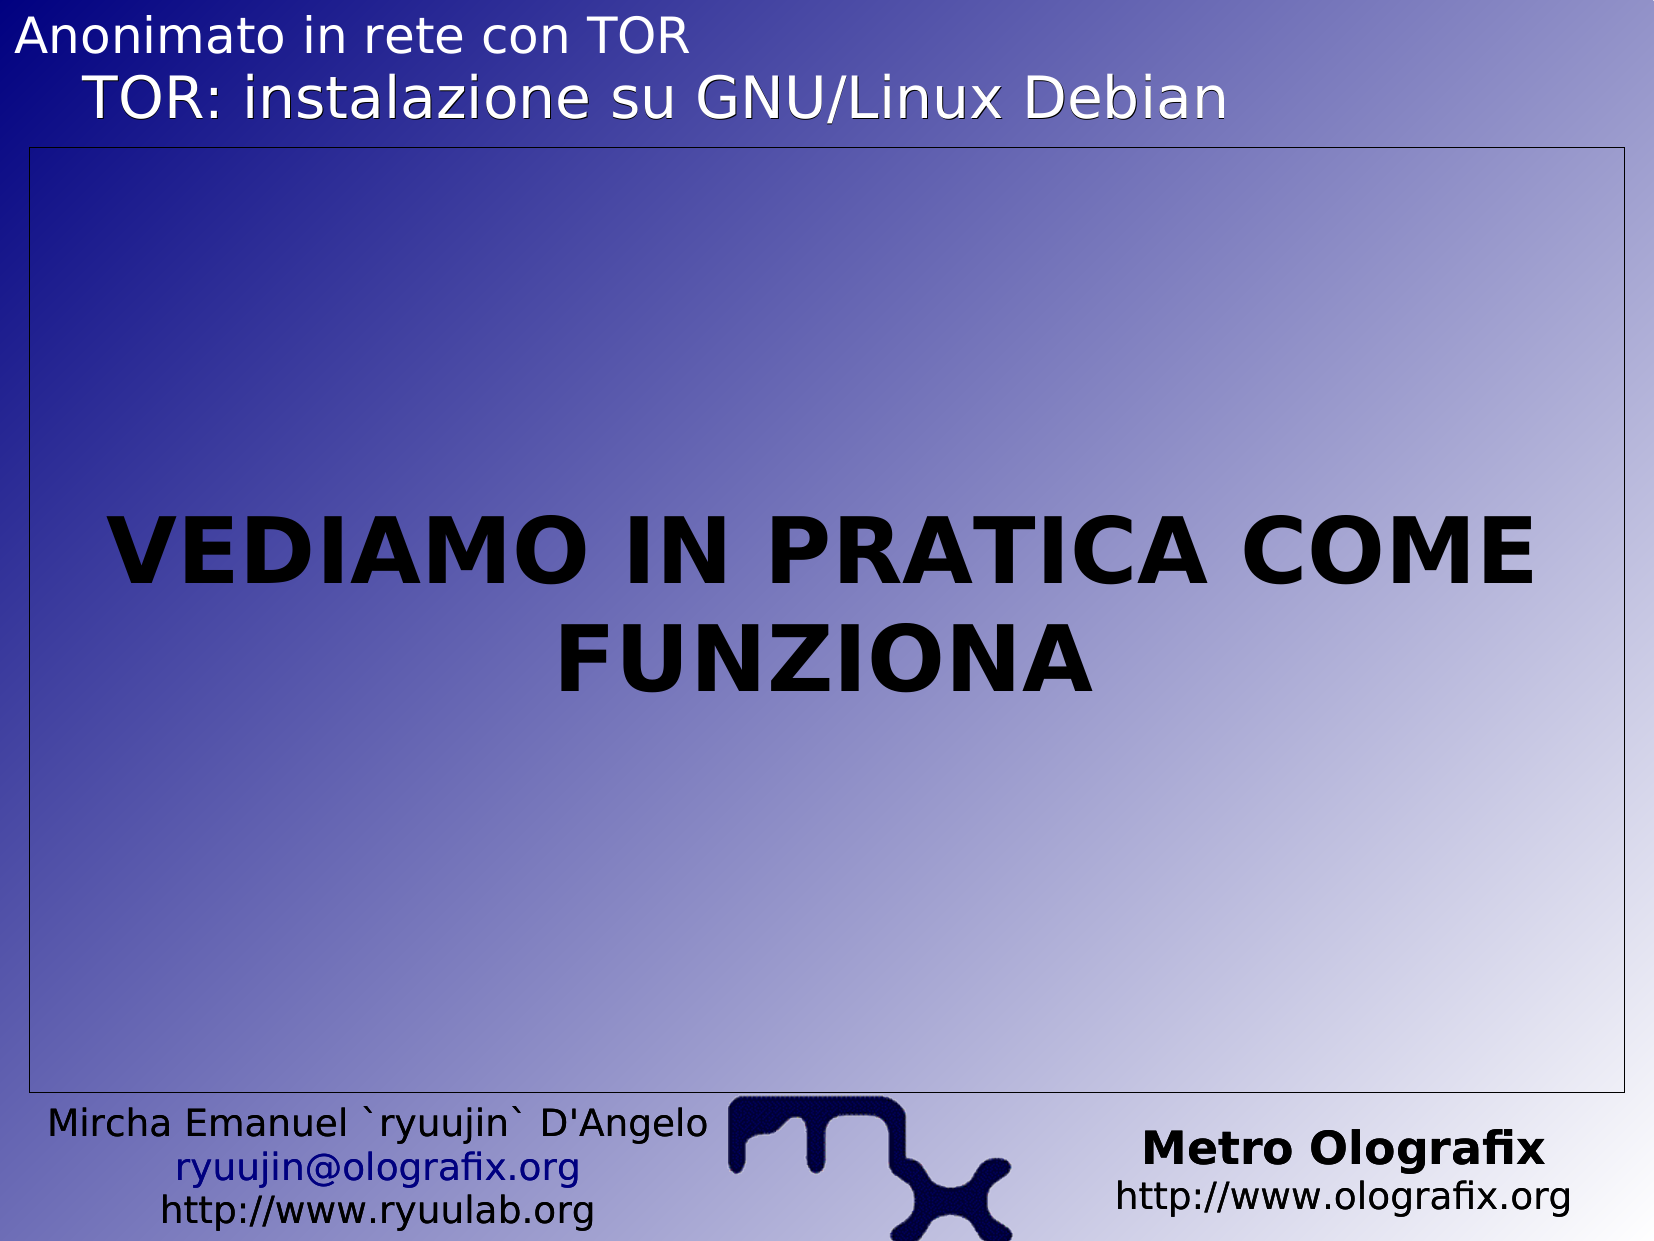

Anonimato in rete con TOR
# TOR: instalazione su GNU/Linux Debian
VEDIAMO IN PRATICA COME FUNZIONA
Mircha Emanuel `ryuujin` D'Angelo
ryuujin@olografix.org
http://www.ryuulab.org
Mircha Emanuel `ryuujin` D'Angelo
ryuujin@olografix.org
http://www.ryuulab.org
Metro Olografix
http://www.olografix.org
Metro Olografix
http://www.olografix.org